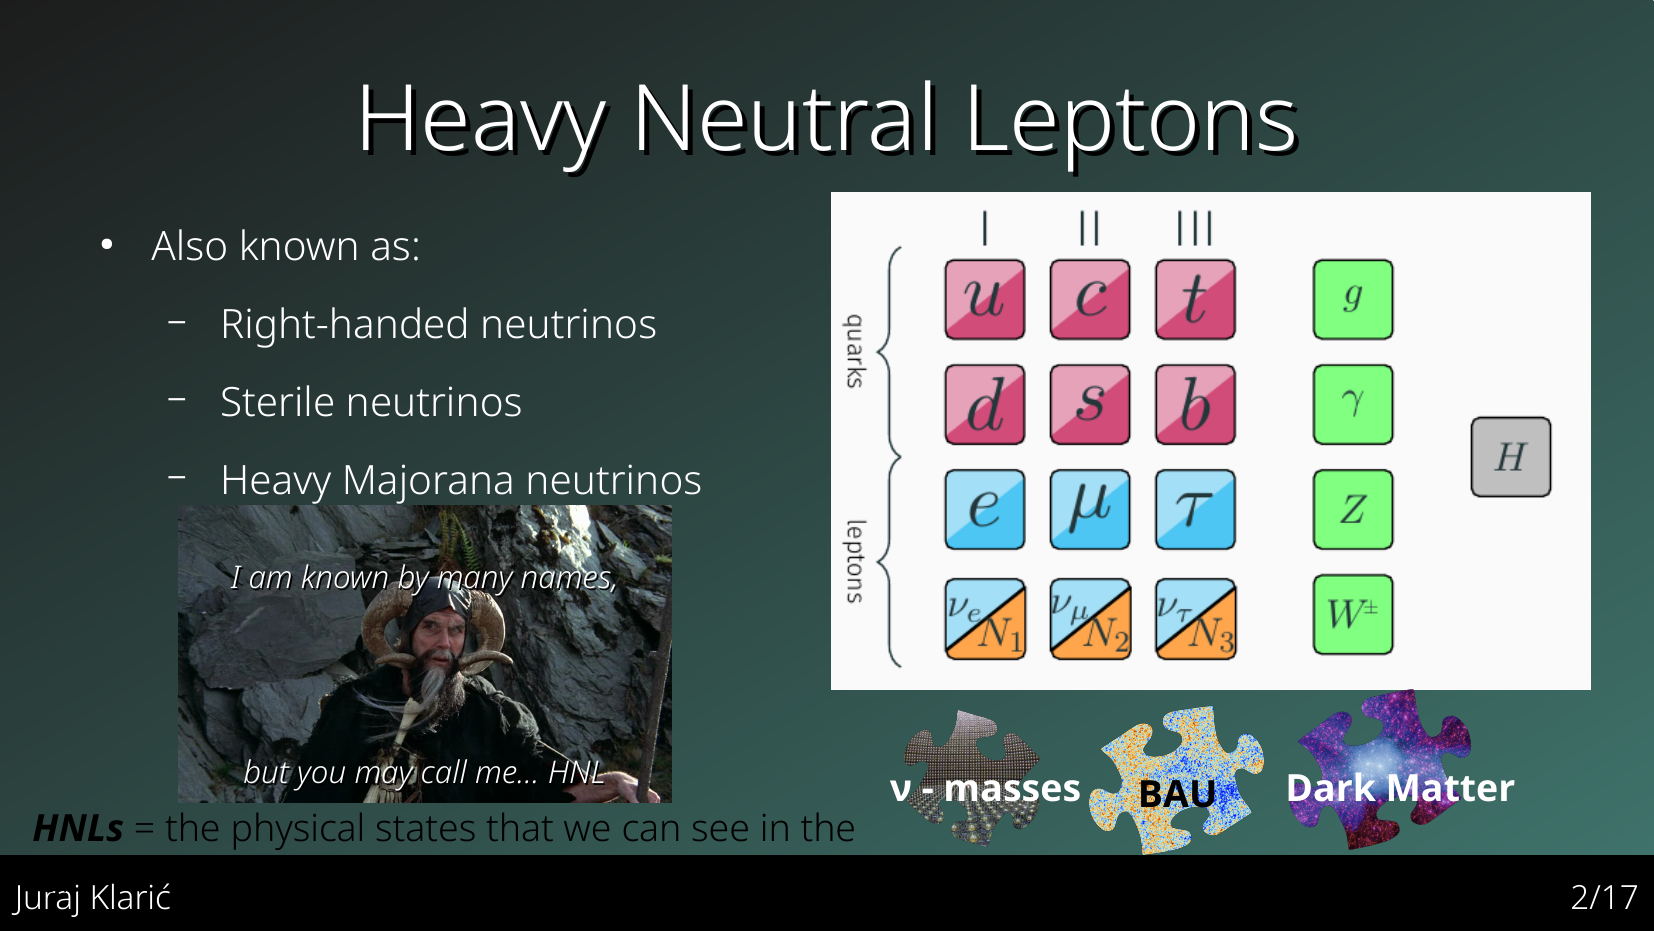

# Heavy Neutral Leptons
Also known as:
Right-handed neutrinos
Sterile neutrinos
Heavy Majorana neutrinos
I am known by many names,
but you may call me… HNL
ν - masses
Dark Matter
BAU
HNLs = the physical states that we can see in the lab